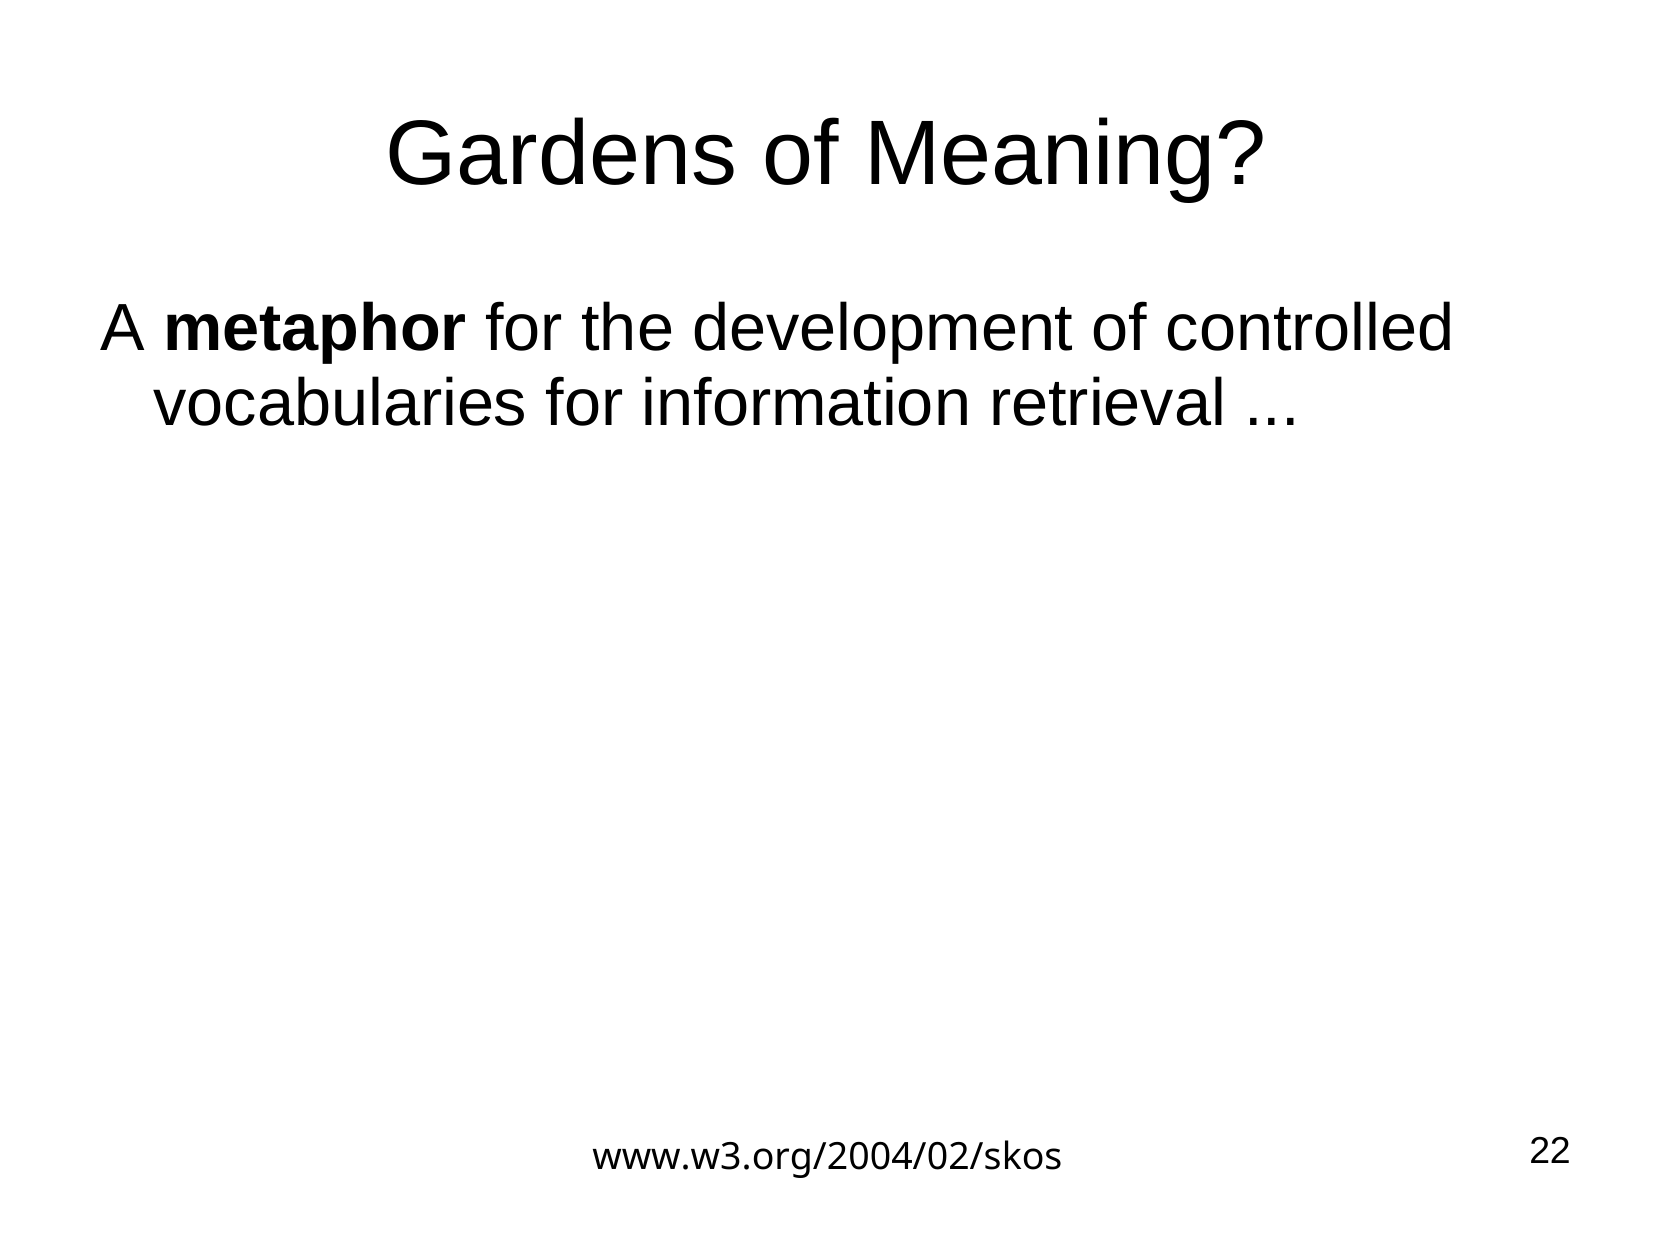

# Gardens of Meaning?
A metaphor for the development of controlled vocabularies for information retrieval ...
www.w3.org/2004/02/skos
22